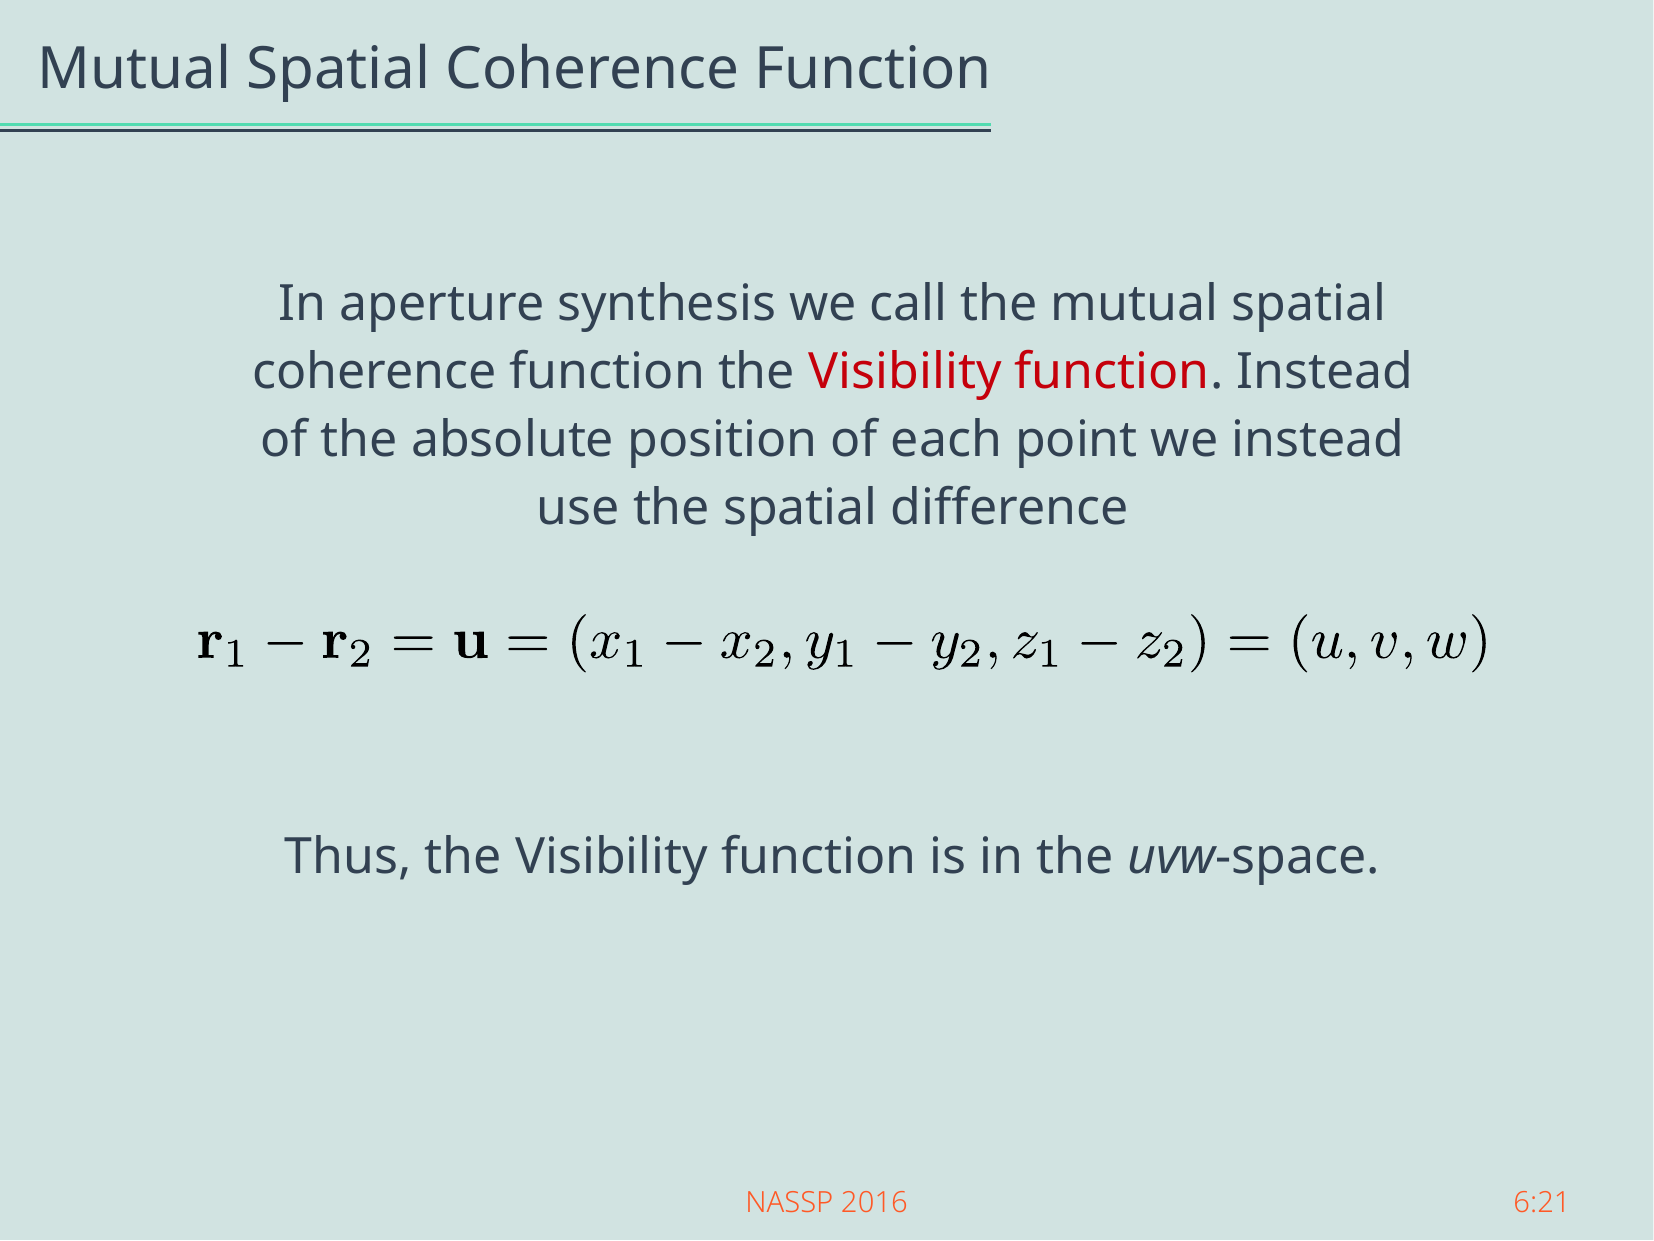

Mutual Spatial Coherence Function
In aperture synthesis we call the mutual spatial coherence function the Visibility function. Instead of the absolute position of each point we instead use the spatial difference
Thus, the Visibility function is in the uvw-space.
NASSP 2016
6